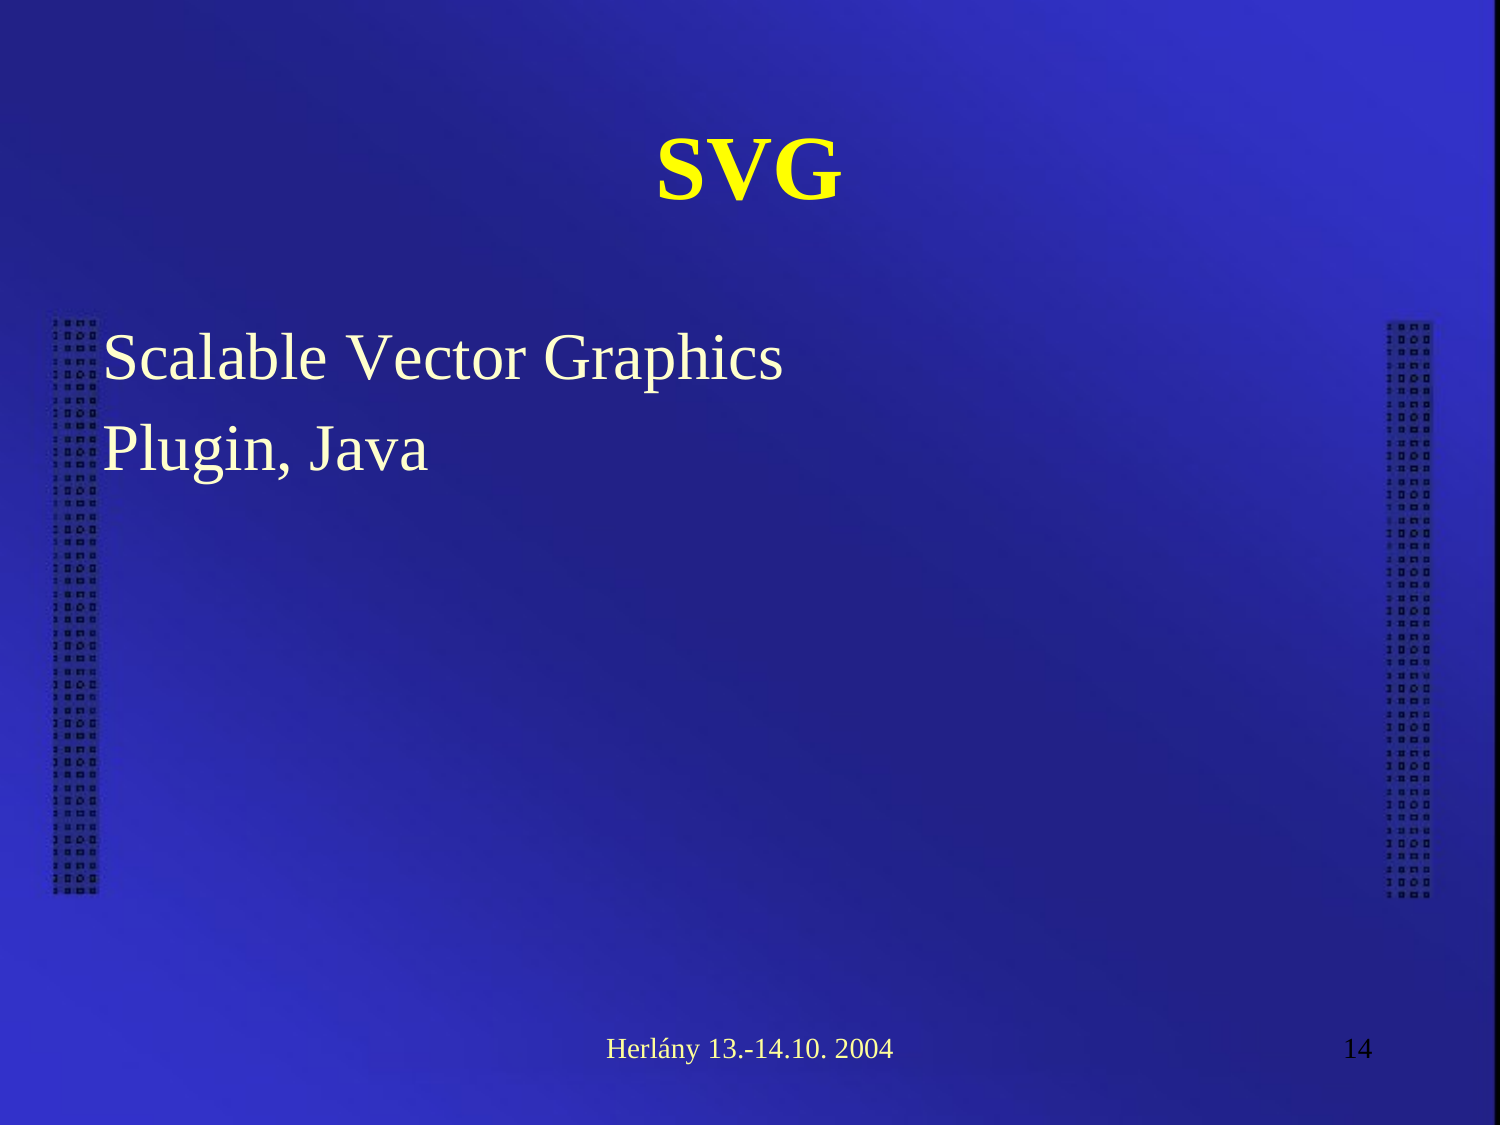

# SVG
Scalable Vector Graphics
Plugin, Java
Herlány 13.-14.10. 2004